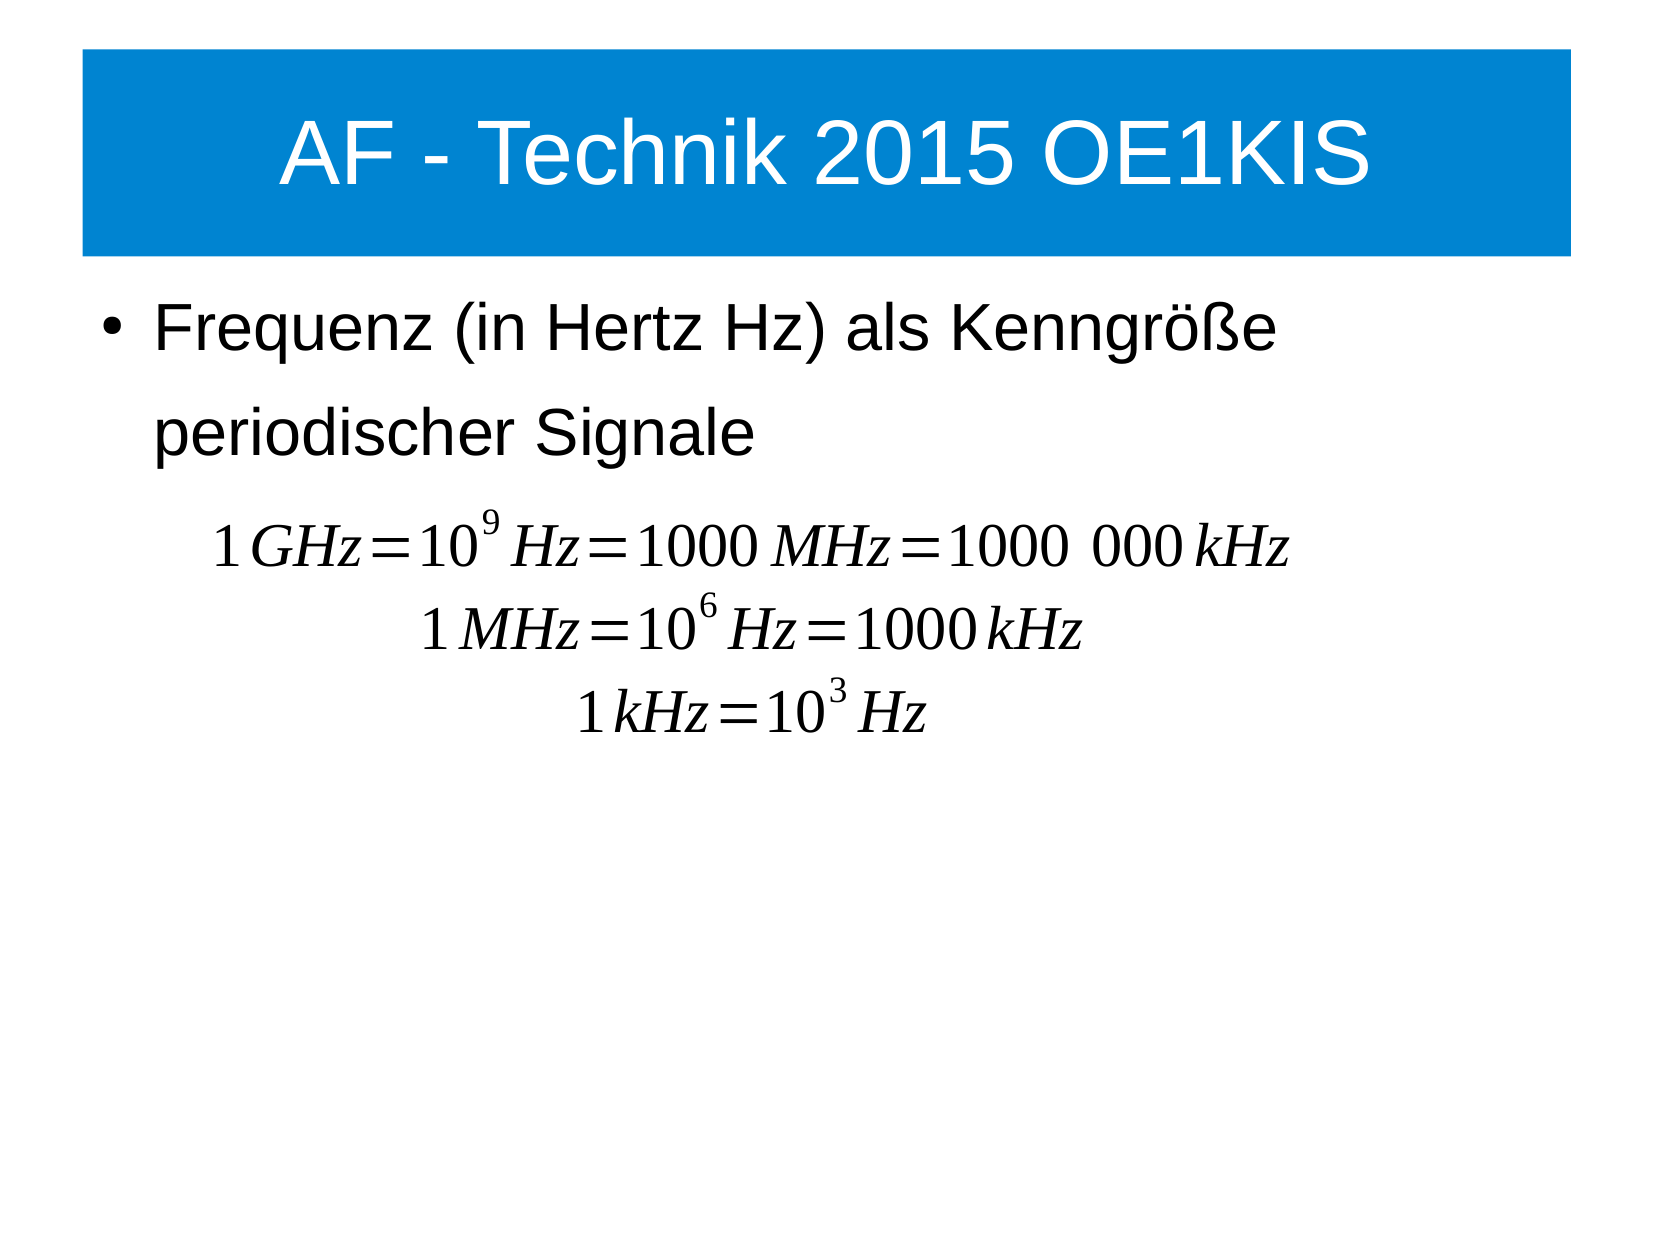

#
AF - Technik 2015 OE1KIS
Frequenz (in Hertz Hz) als Kenngröße
periodischer Signale